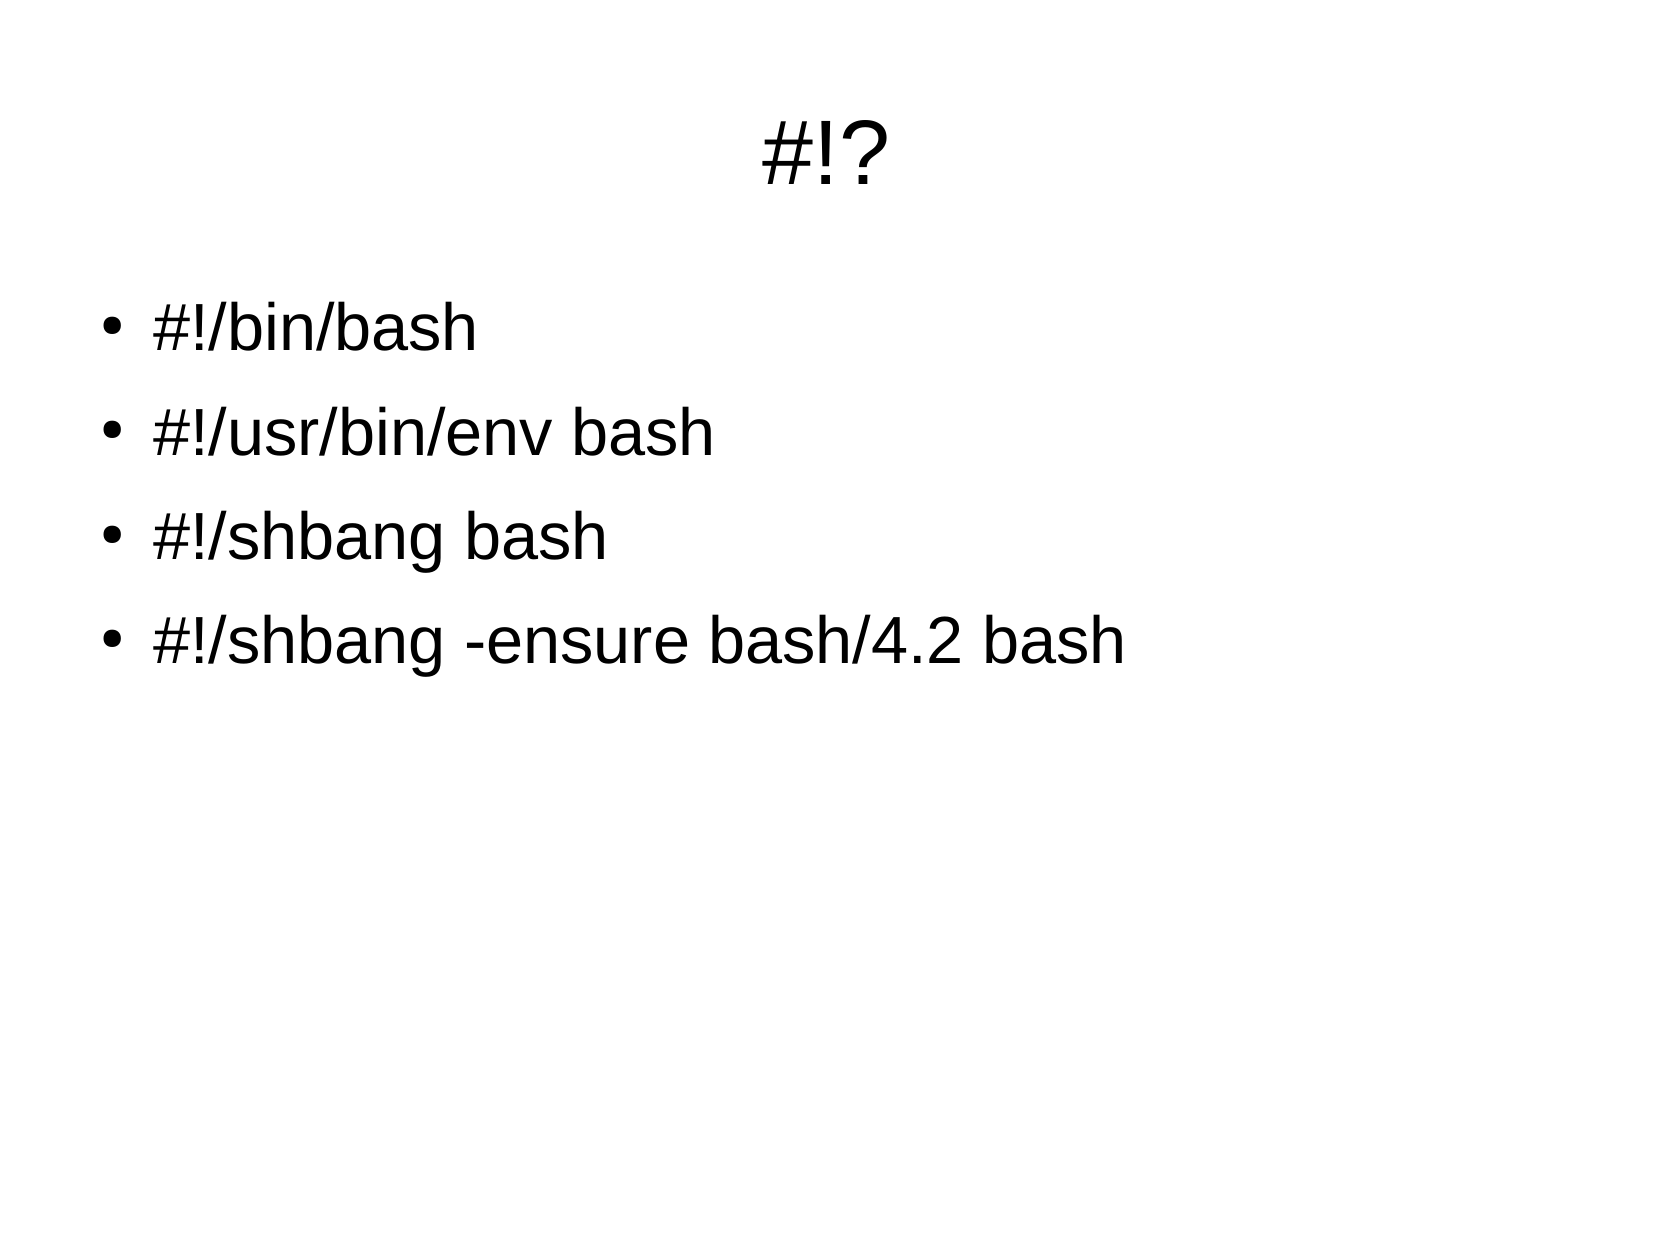

# #!?
#!/bin/bash
#!/usr/bin/env bash
#!/shbang bash
#!/shbang -ensure bash/4.2 bash